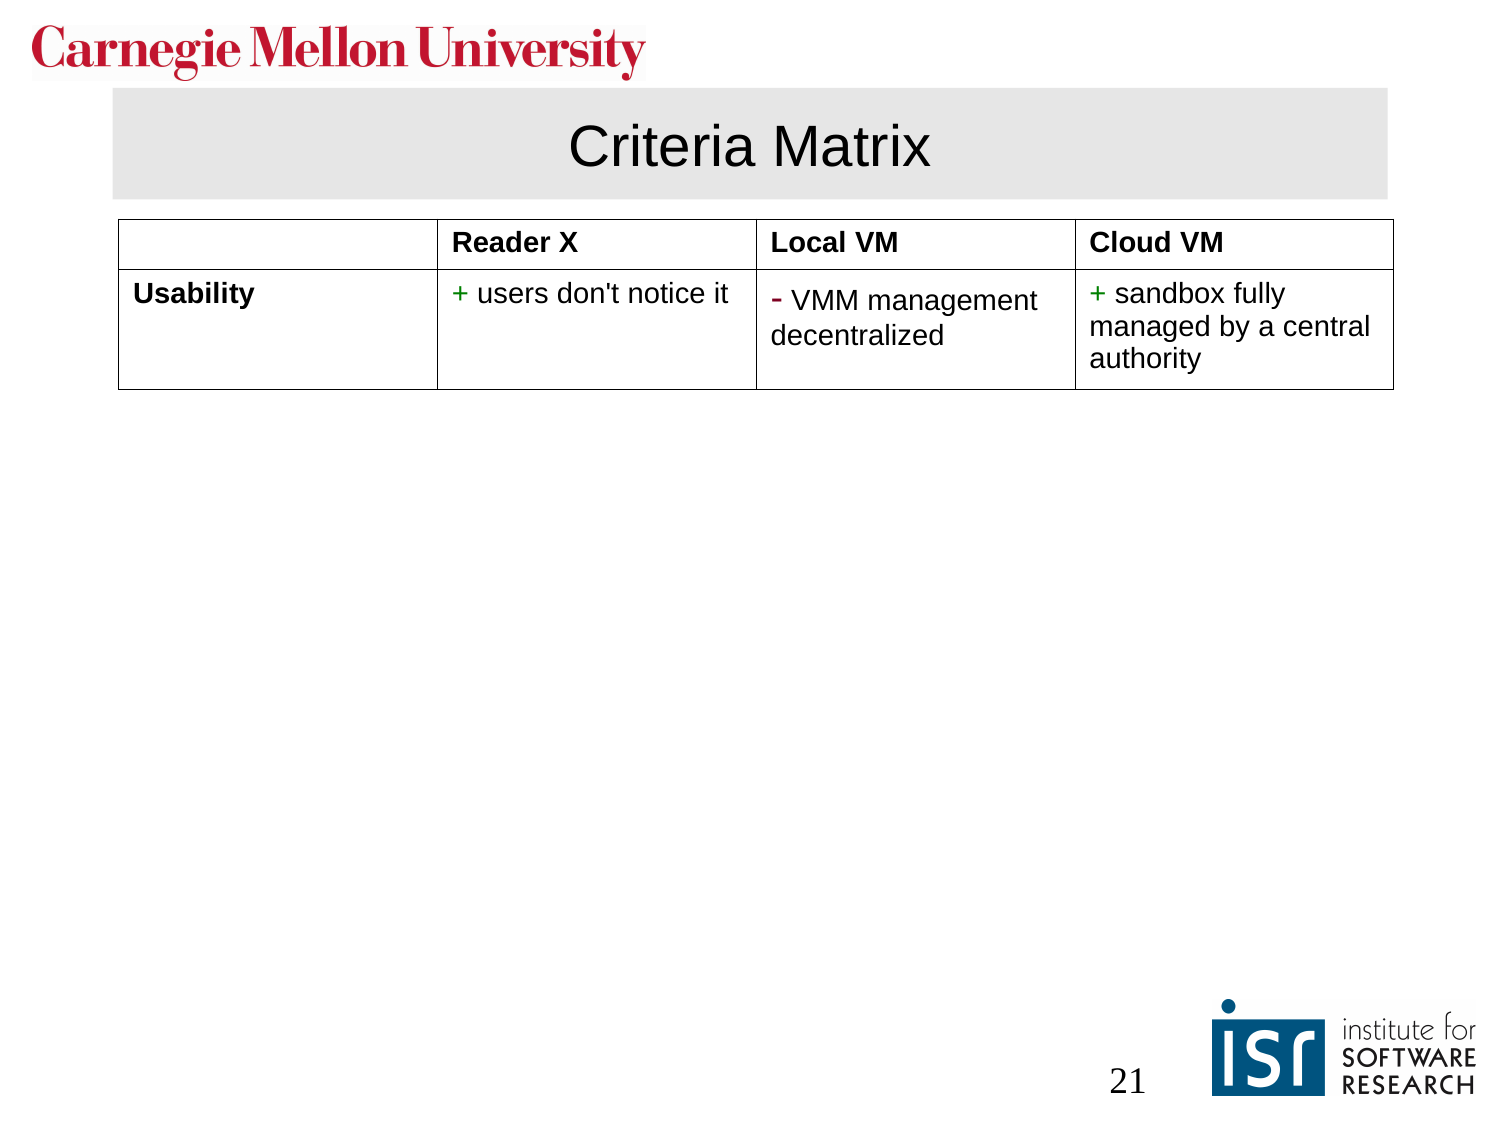

# Criteria Matrix
| | Reader X | Local VM | Cloud VM |
| --- | --- | --- | --- |
| Usability | + users don't notice it | - VMM management decentralized | + sandbox fully managed by a central authority |